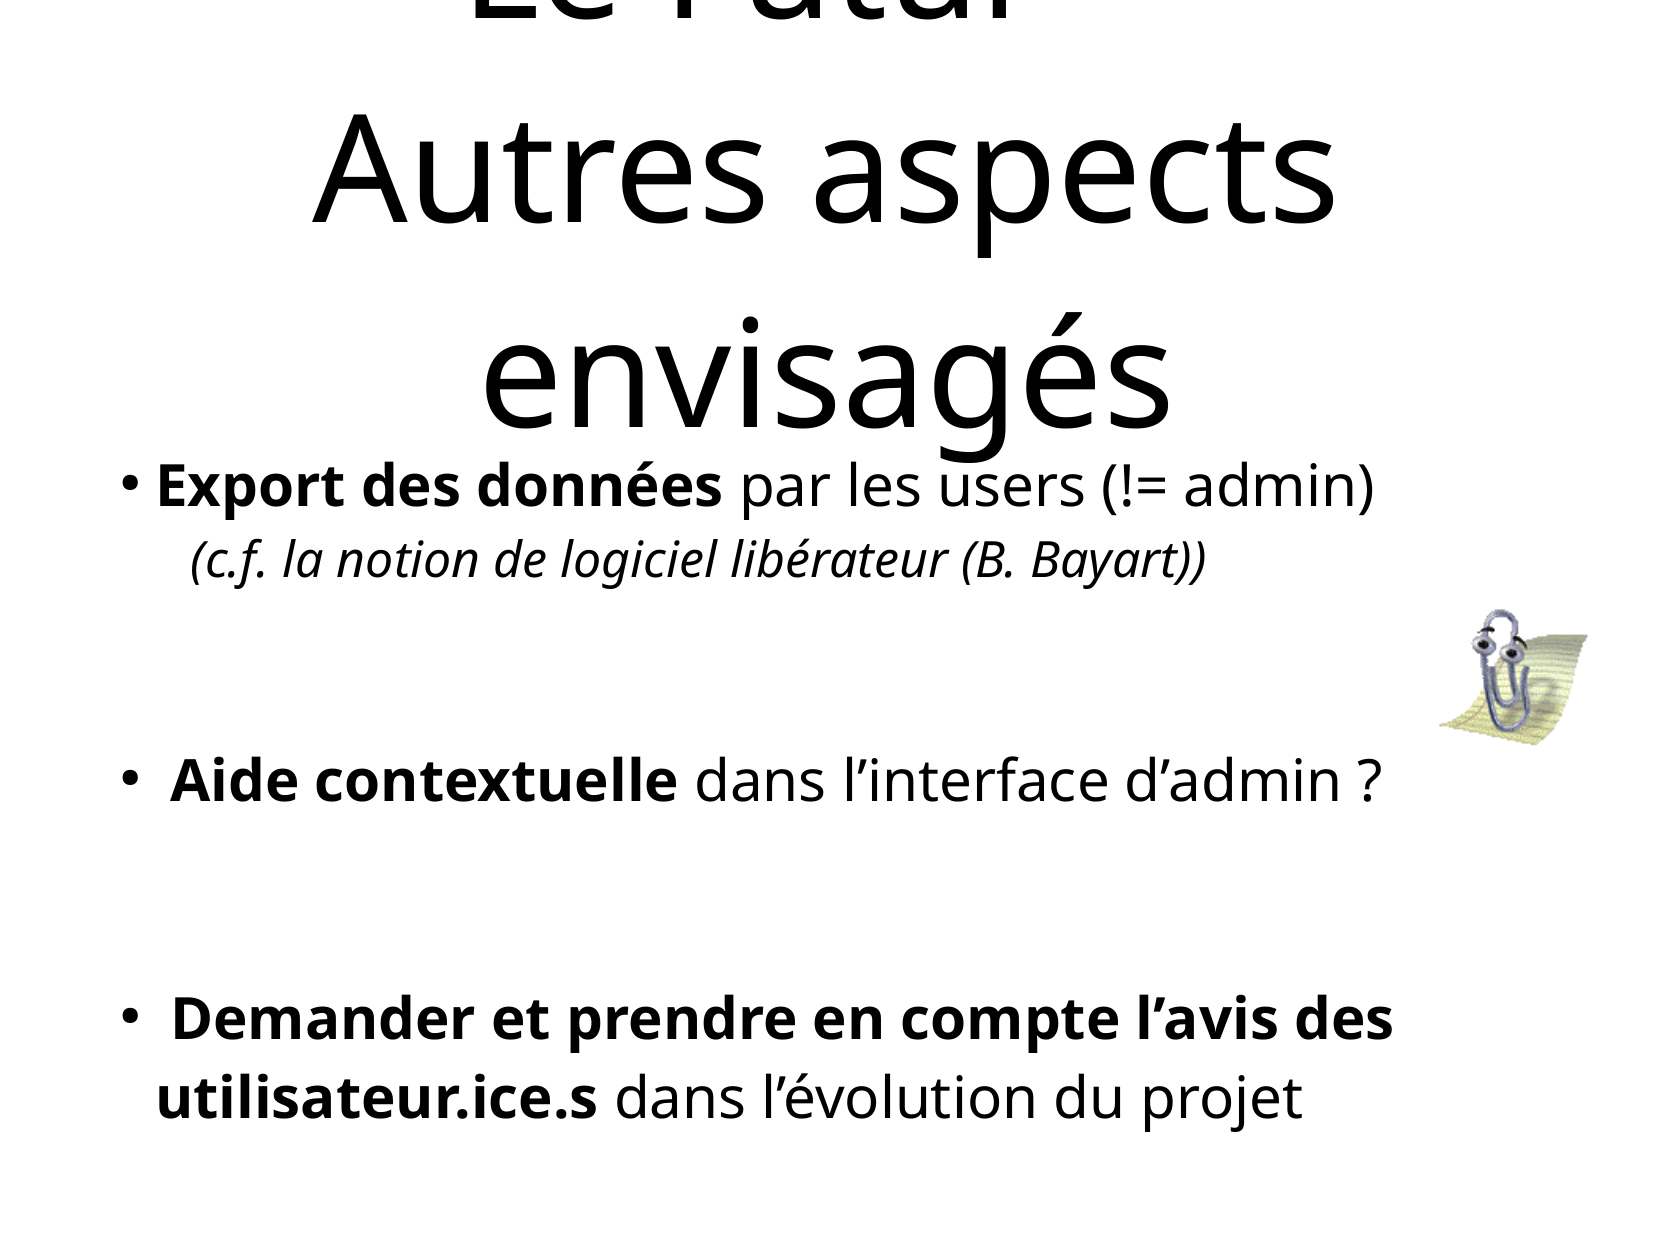

# Le FuturTM Autres aspects envisagés
Export des données par les users (!= admin)
(c.f. la notion de logiciel libérateur (B. Bayart))
 Aide contextuelle dans l’interface d’admin ?
 Demander et prendre en compte l’avis des utilisateur.ice.s dans l’évolution du projet